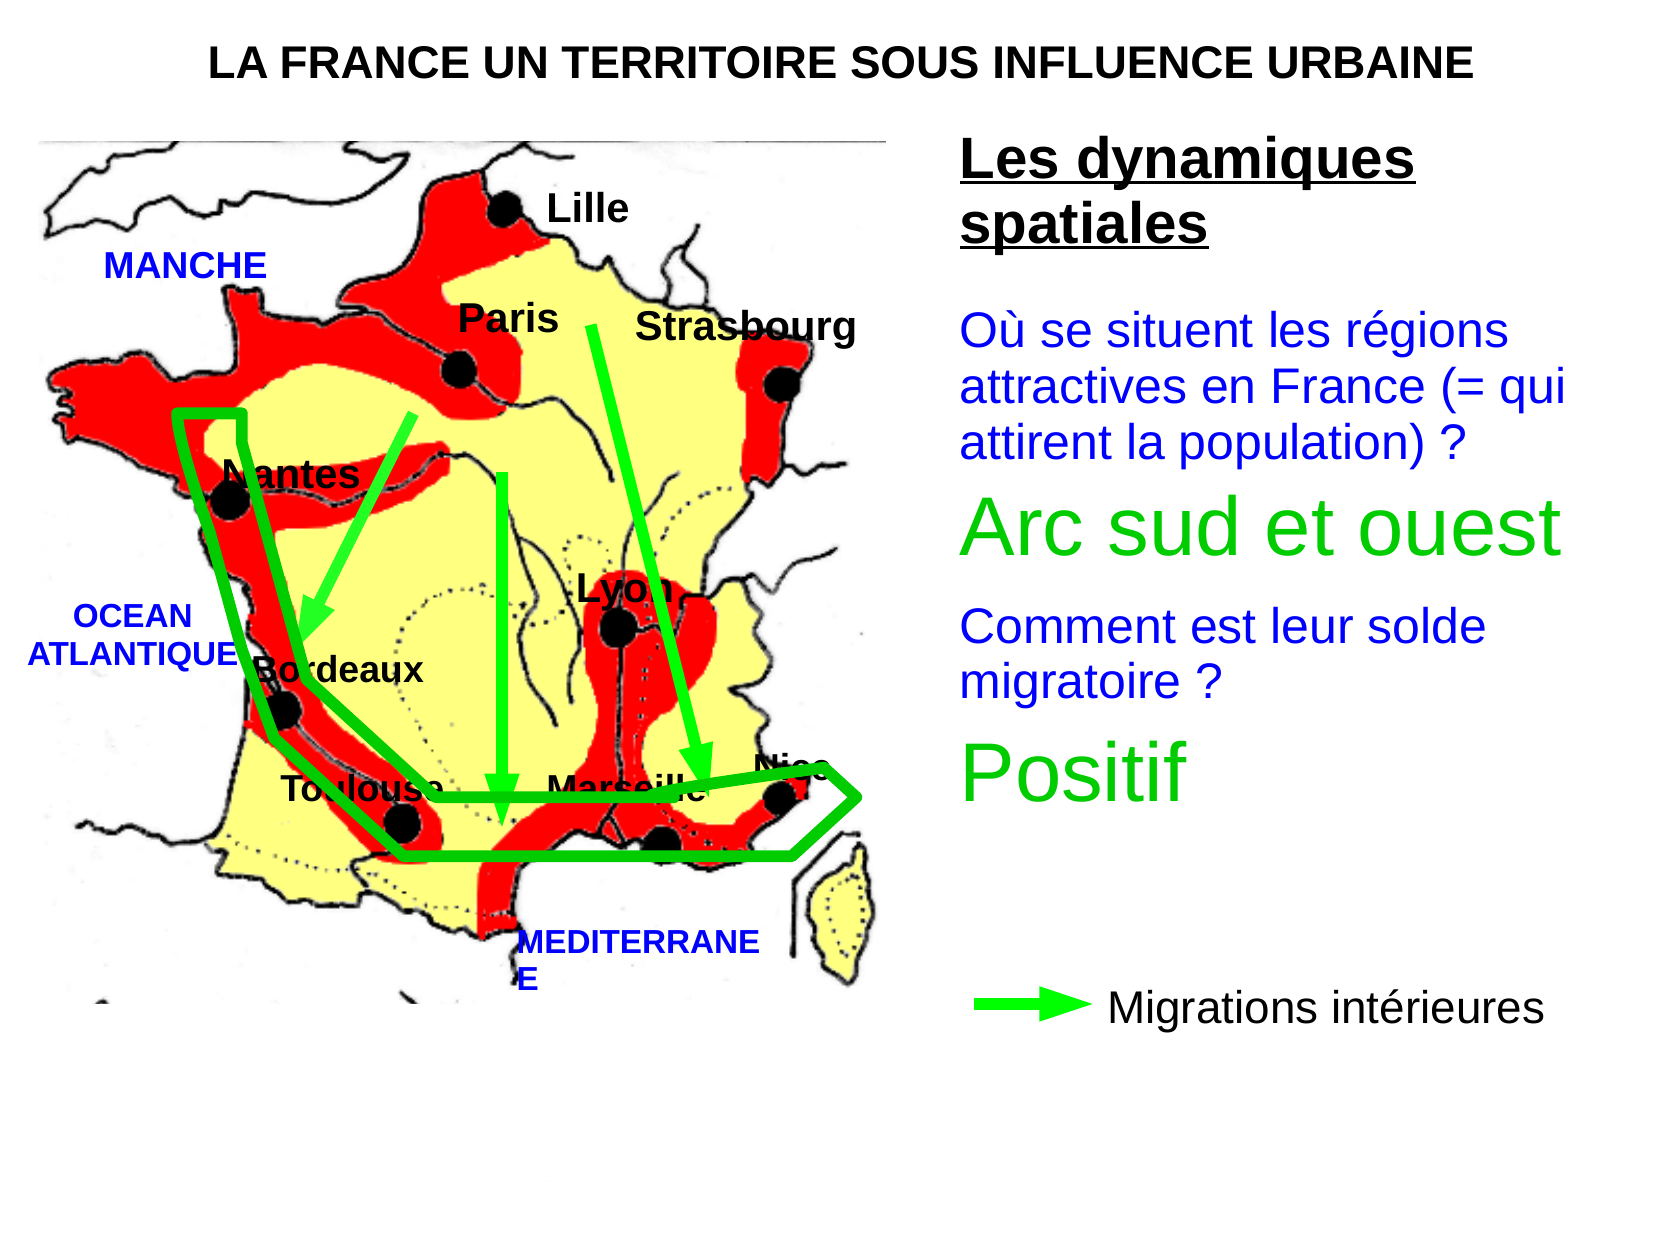

LA FRANCE UN TERRITOIRE SOUS INFLUENCE URBAINE
Les dynamiques
spatiales
Lille
MANCHE
Paris
Strasbourg
Où se situent les régions attractives en France (= qui attirent la population) ?
Nantes
Arc sud et ouest
Lyon
OCEAN
ATLANTIQUE
Comment est leur solde migratoire ?
Bordeaux
Positif
Nice
Toulouse
Marseille
MEDITERRANEE
Migrations intérieures